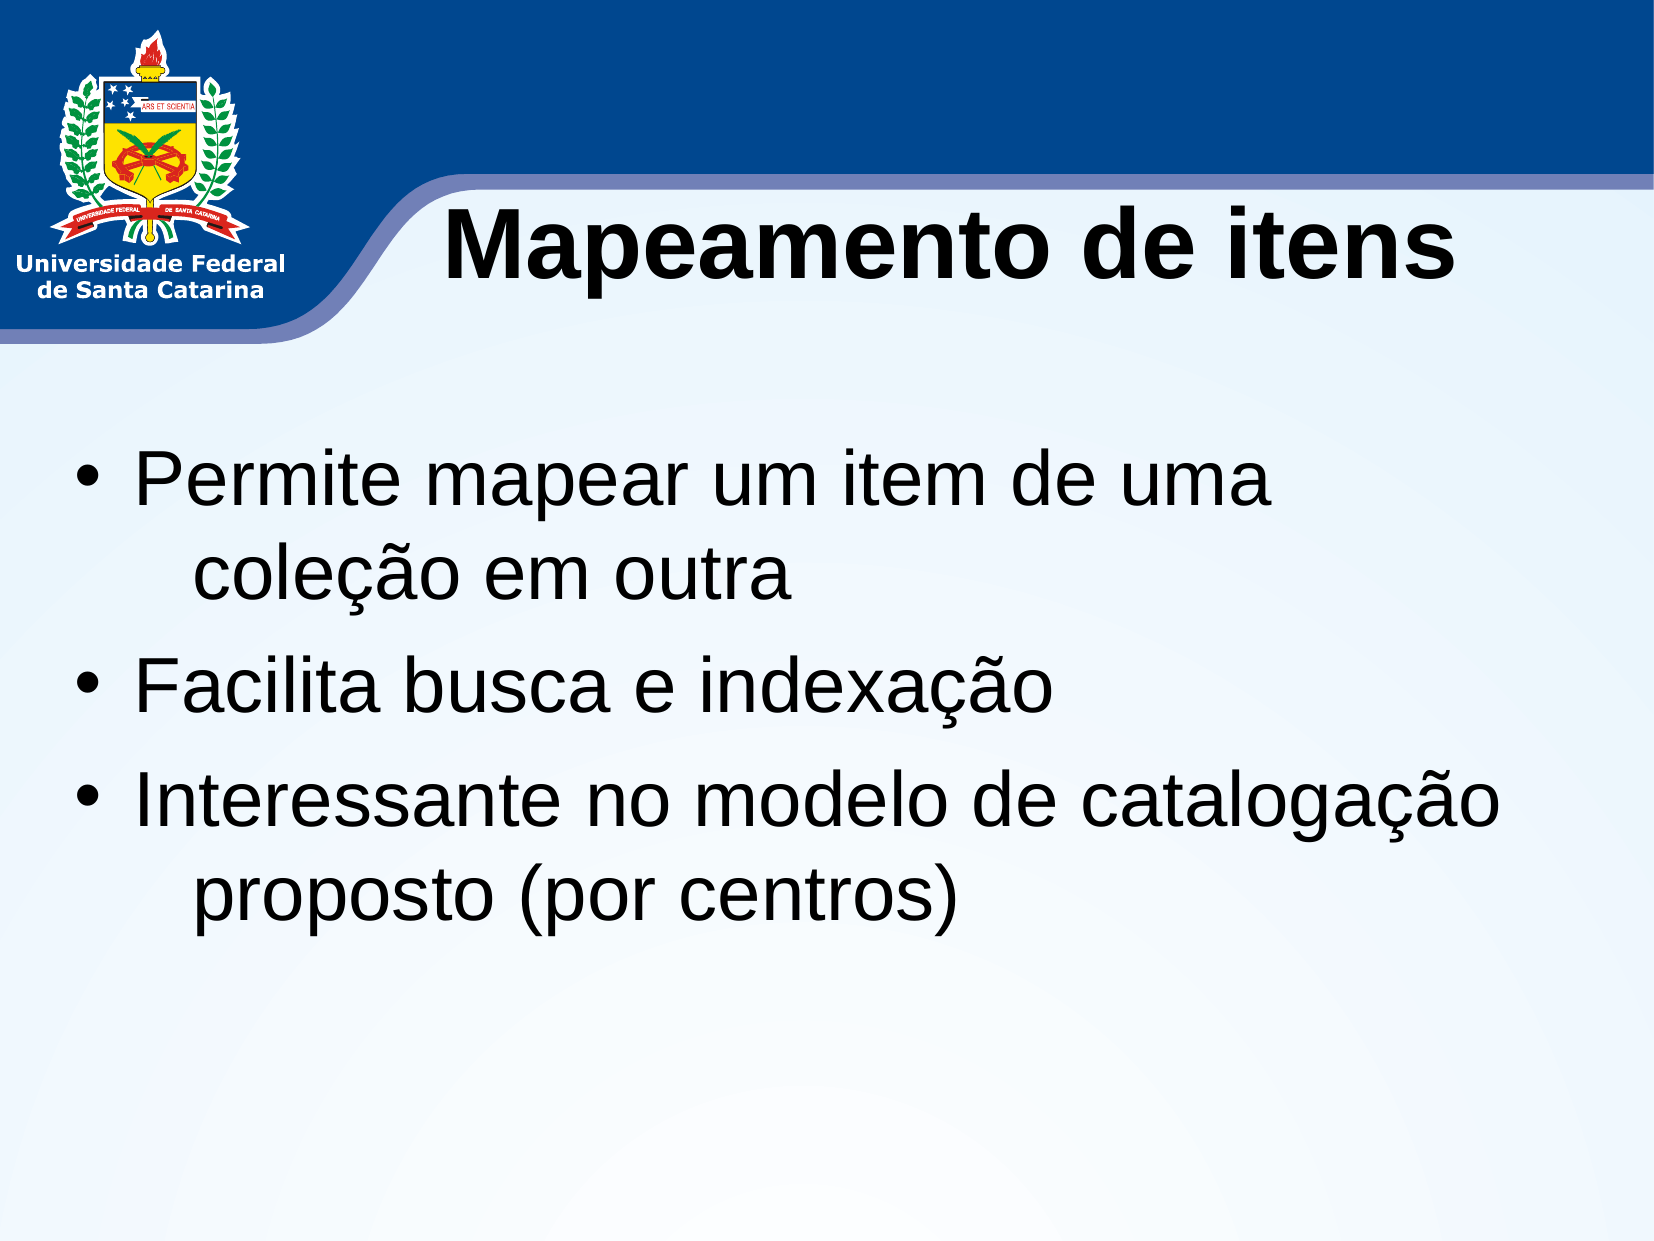

# Mapeamento de itens
Permite mapear um item de uma coleção em outra
Facilita busca e indexação
Interessante no modelo de catalogação proposto (por centros)